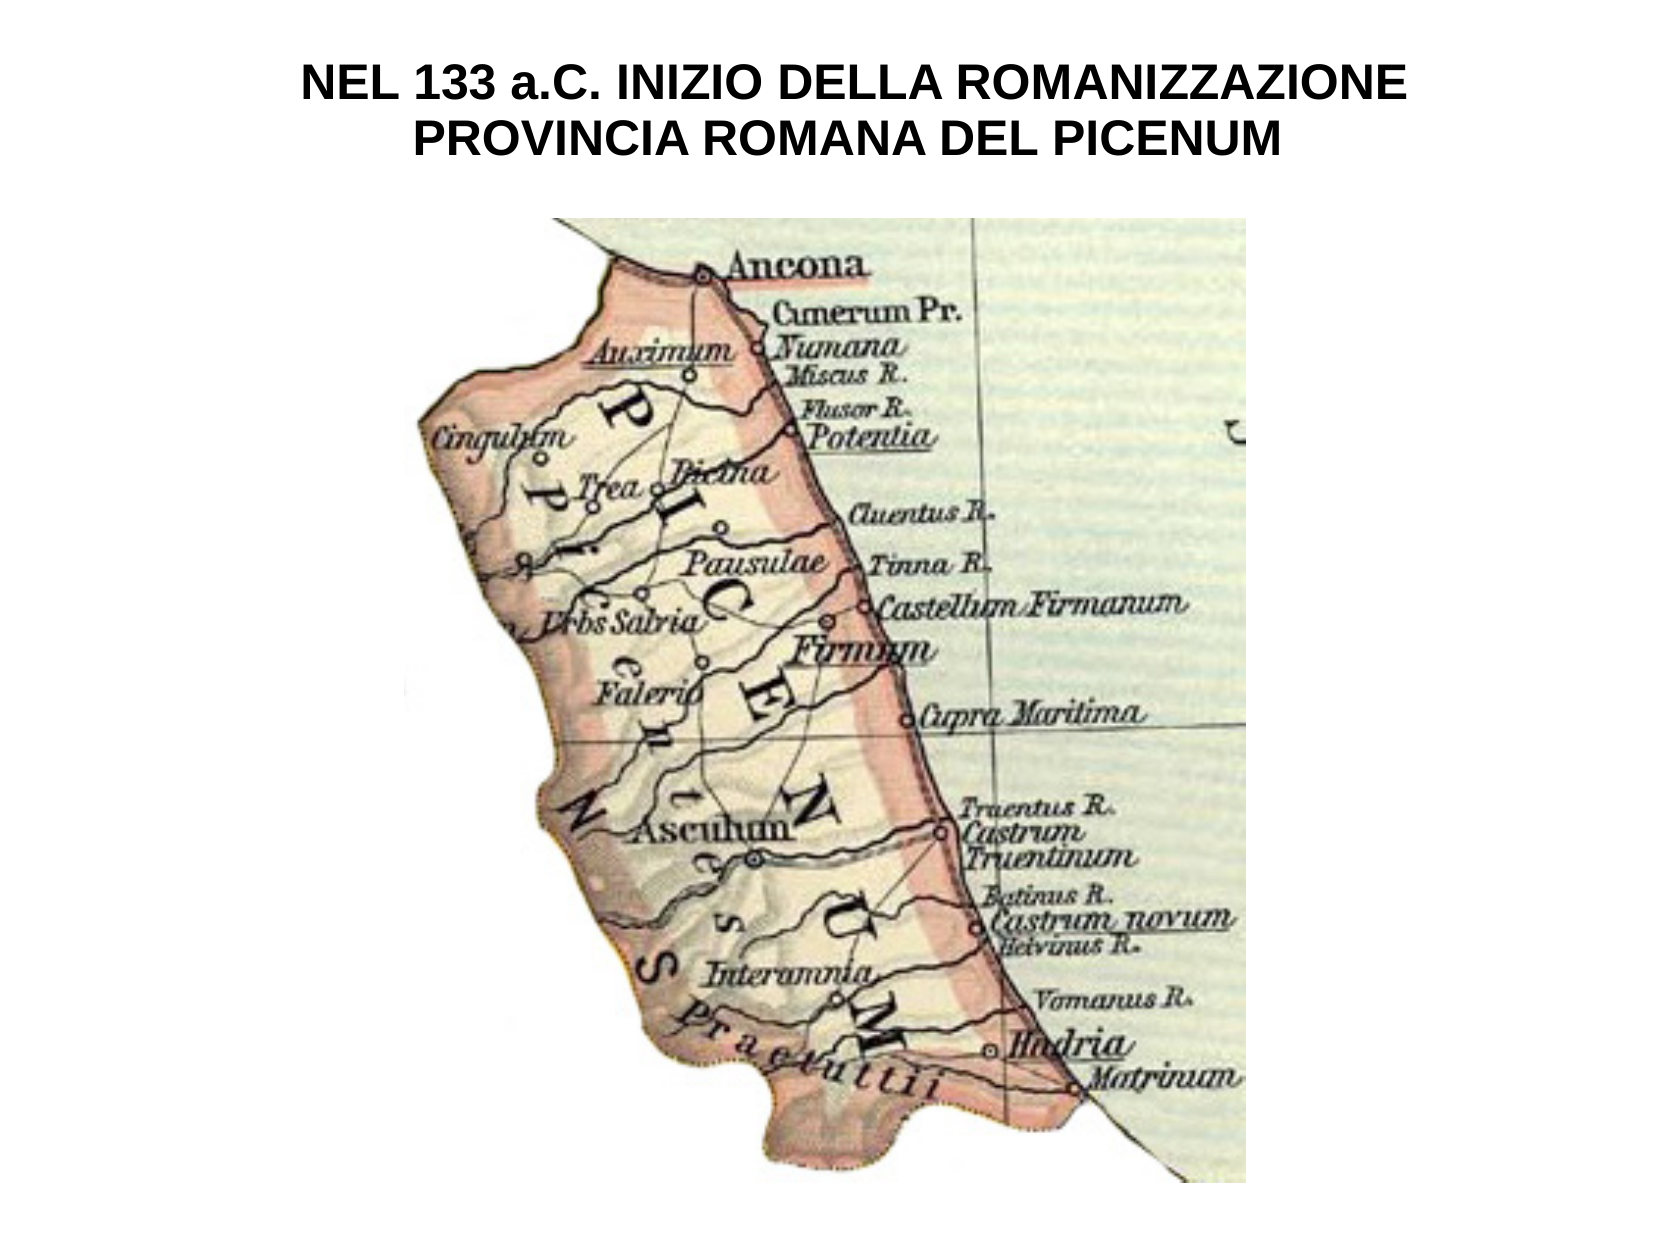

NEL 133 a.C. INIZIO DELLA ROMANIZZAZIONE
PROVINCIA ROMANA DEL PICENUM